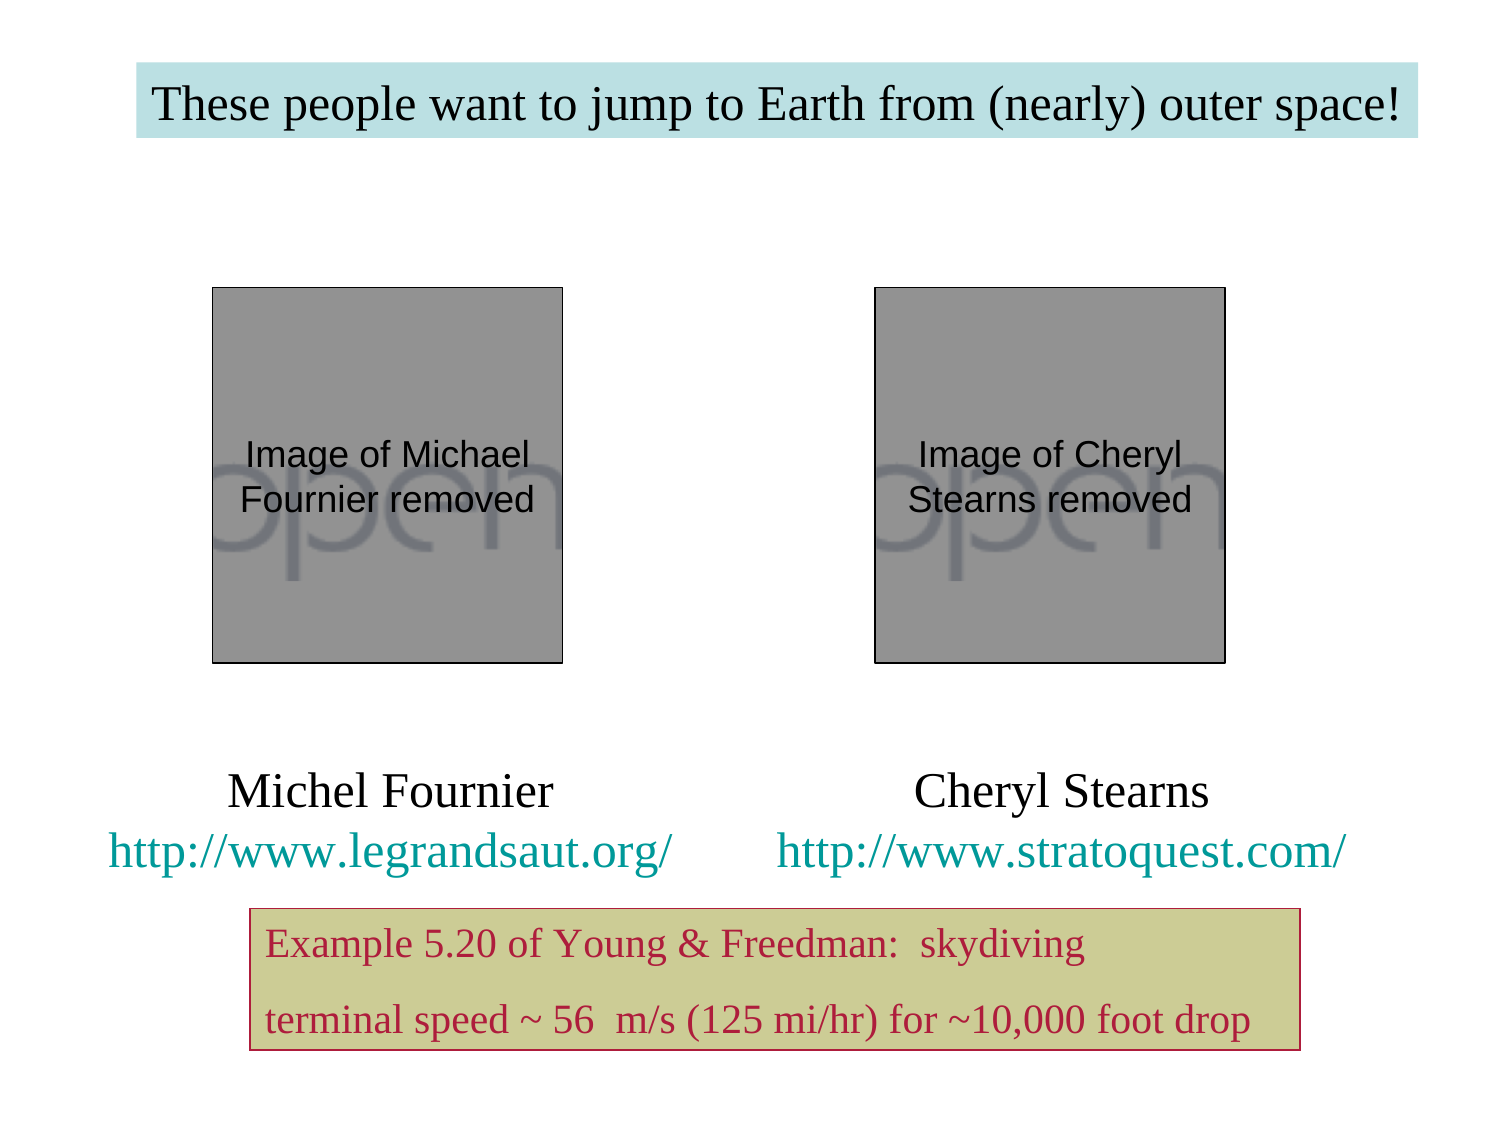

These people want to jump to Earth from (nearly) outer space!
Image of Michael Fournier removed
Image of Cheryl Stearns removed
Michel Fournier
http://www.legrandsaut.org/
Cheryl Stearns
http://www.stratoquest.com/
Example 5.20 of Young & Freedman: skydiving
terminal speed ~ 56 m/s (125 mi/hr) for ~10,000 foot drop